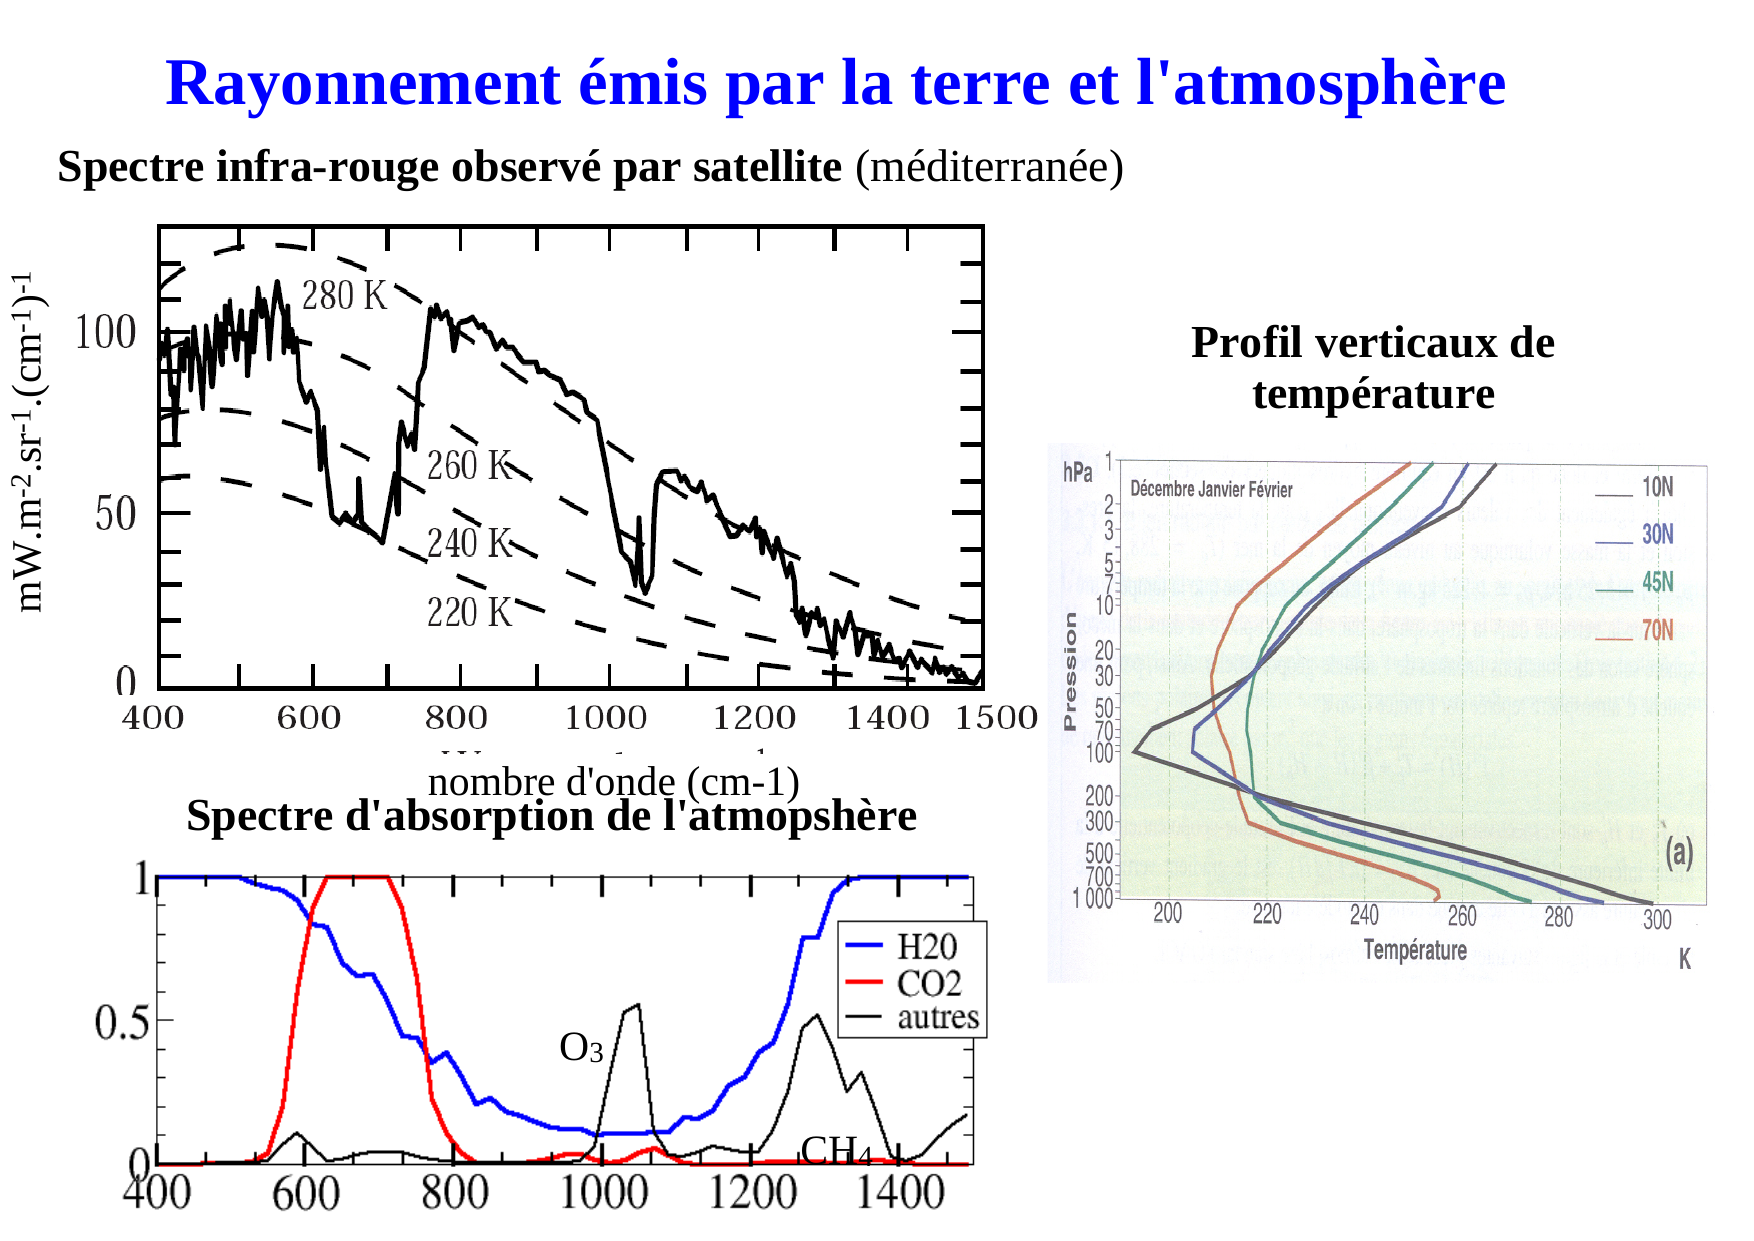

Rayonnement émis par la terre et l'atmosphère
Spectre infra-rouge observé par satellite (méditerranée)
Profil verticaux de température
mW.m-2.sr-1.(cm-1)-1
nombre d'onde (cm-1)
Spectre d'absorption de l'atmopshère
O3
CH4